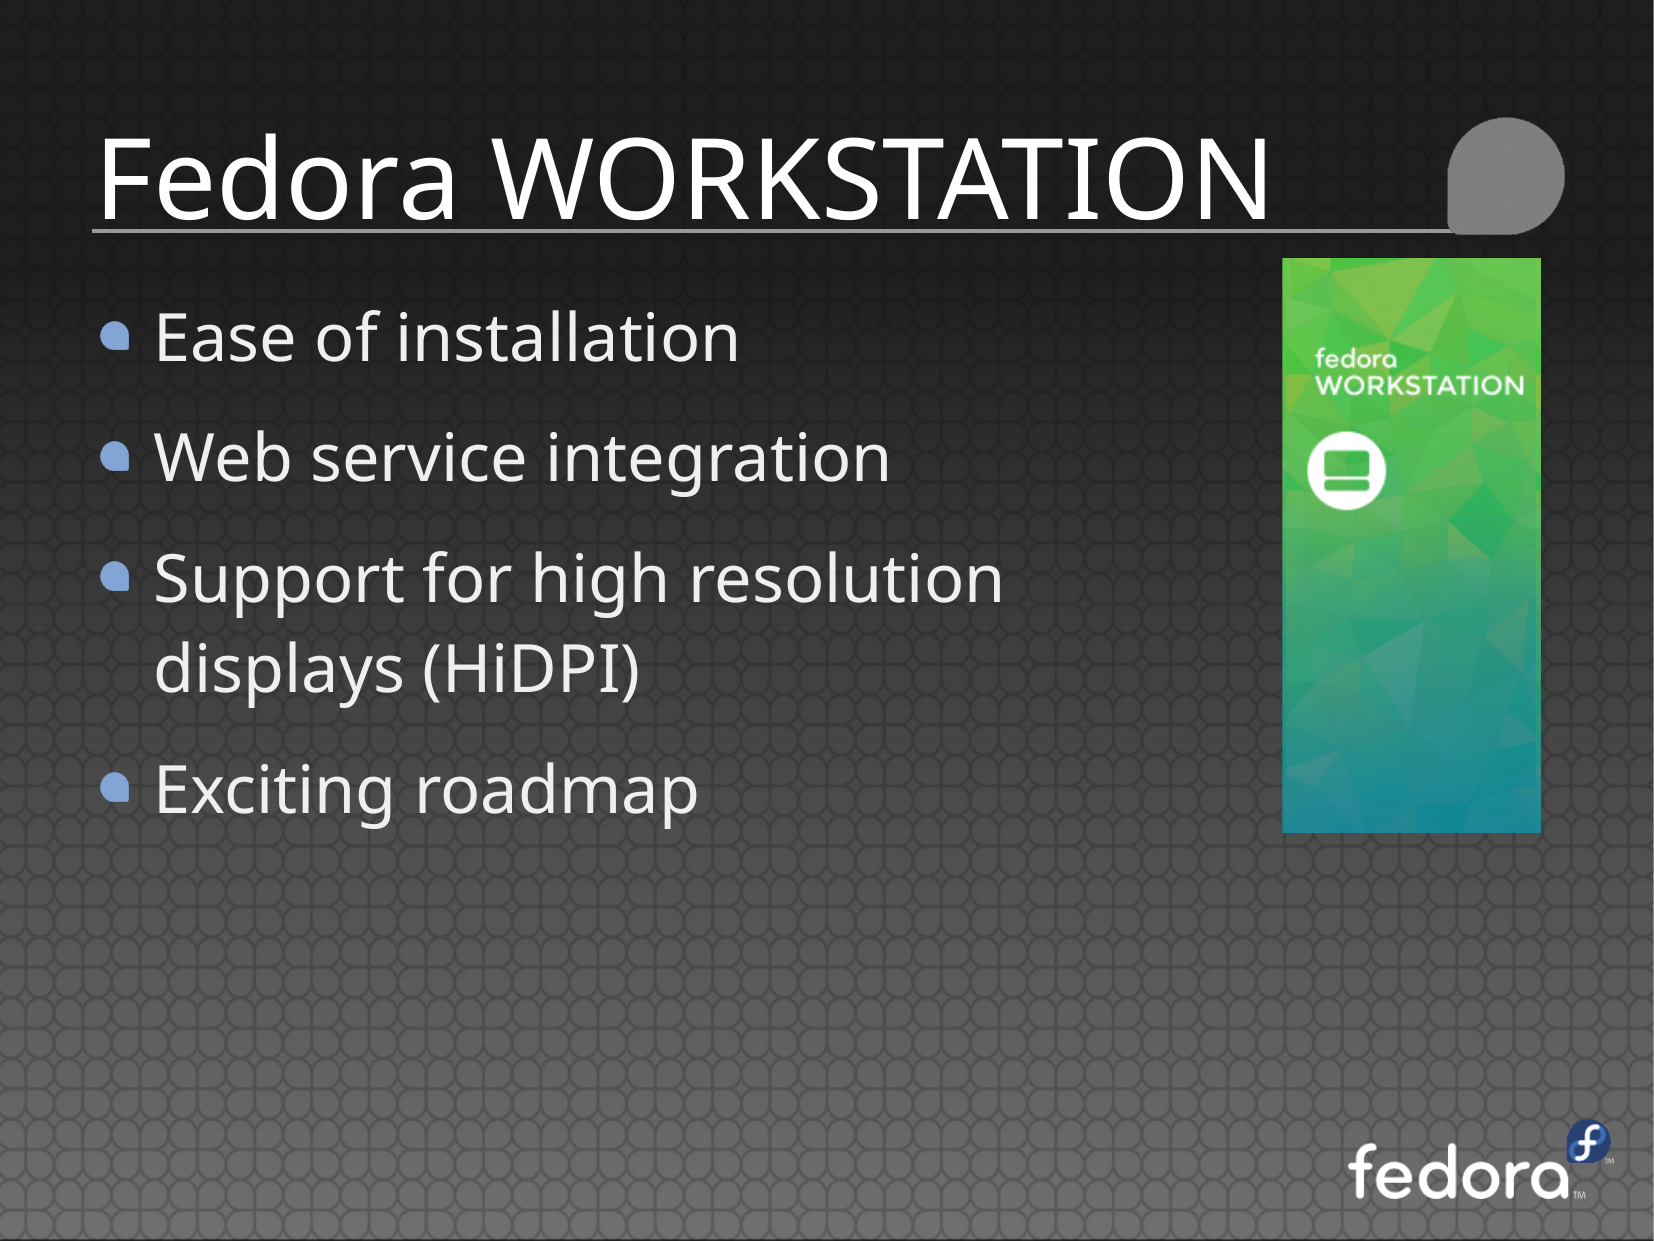

Fedora WORKSTATION
# Ease of installation
Web service integration
Support for high resolution displays (HiDPI)
Exciting roadmap